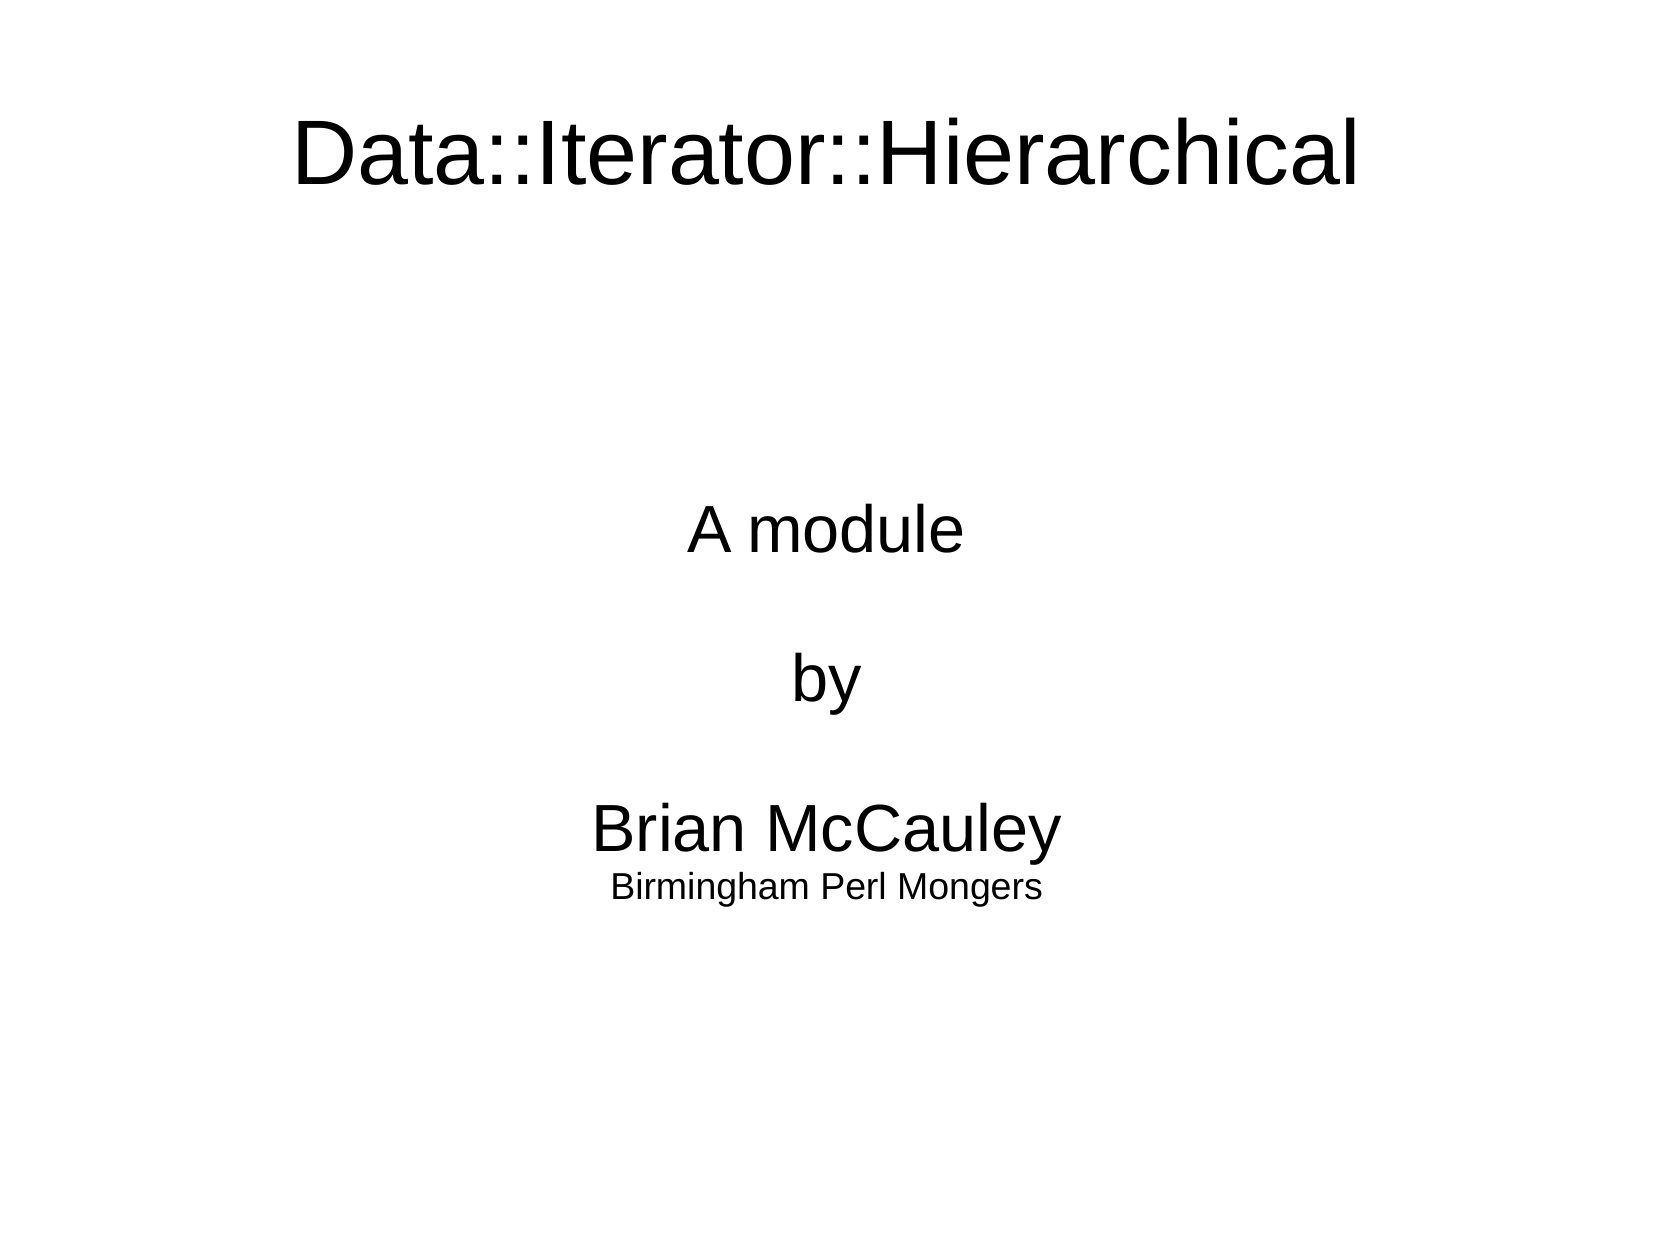

# Data::Iterator::Hierarchical
A module
by
Brian McCauley
Birmingham Perl Mongers